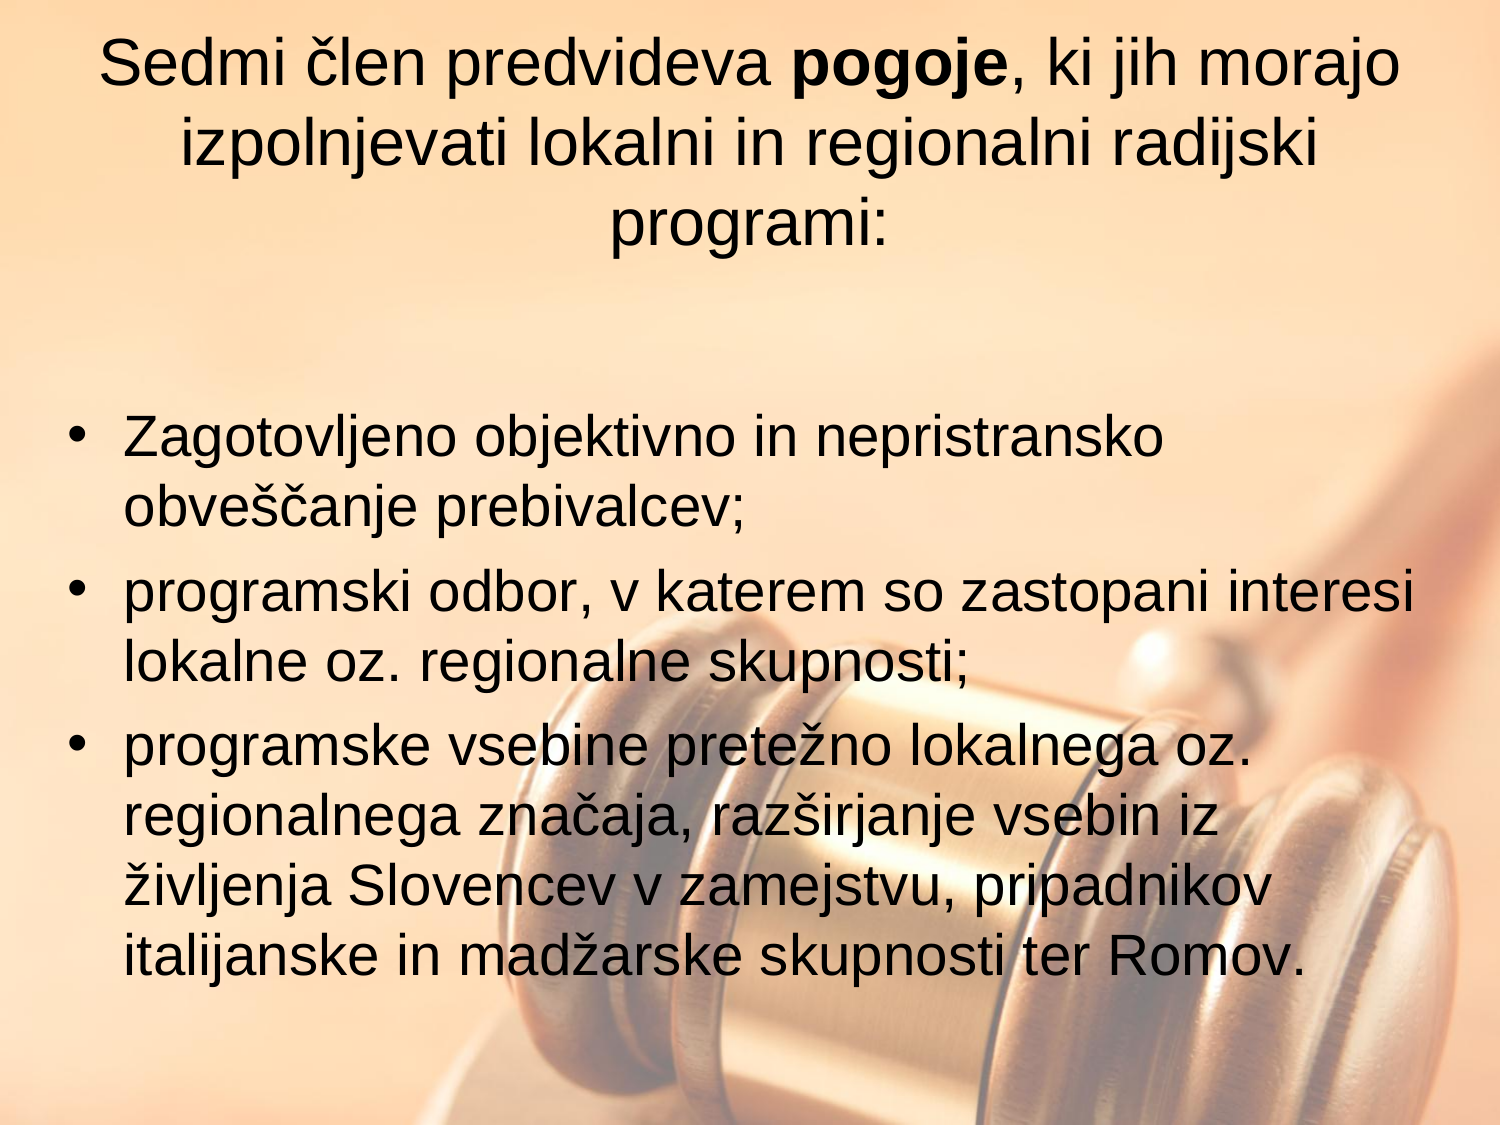

# Sedmi člen predvideva pogoje, ki jih morajo izpolnjevati lokalni in regionalni radijski programi:
Zagotovljeno objektivno in nepristransko obveščanje prebivalcev;
programski odbor, v katerem so zastopani interesi lokalne oz. regionalne skupnosti;
programske vsebine pretežno lokalnega oz. regionalnega značaja, razširjanje vsebin iz življenja Slovencev v zamejstvu, pripadnikov italijanske in madžarske skupnosti ter Romov.